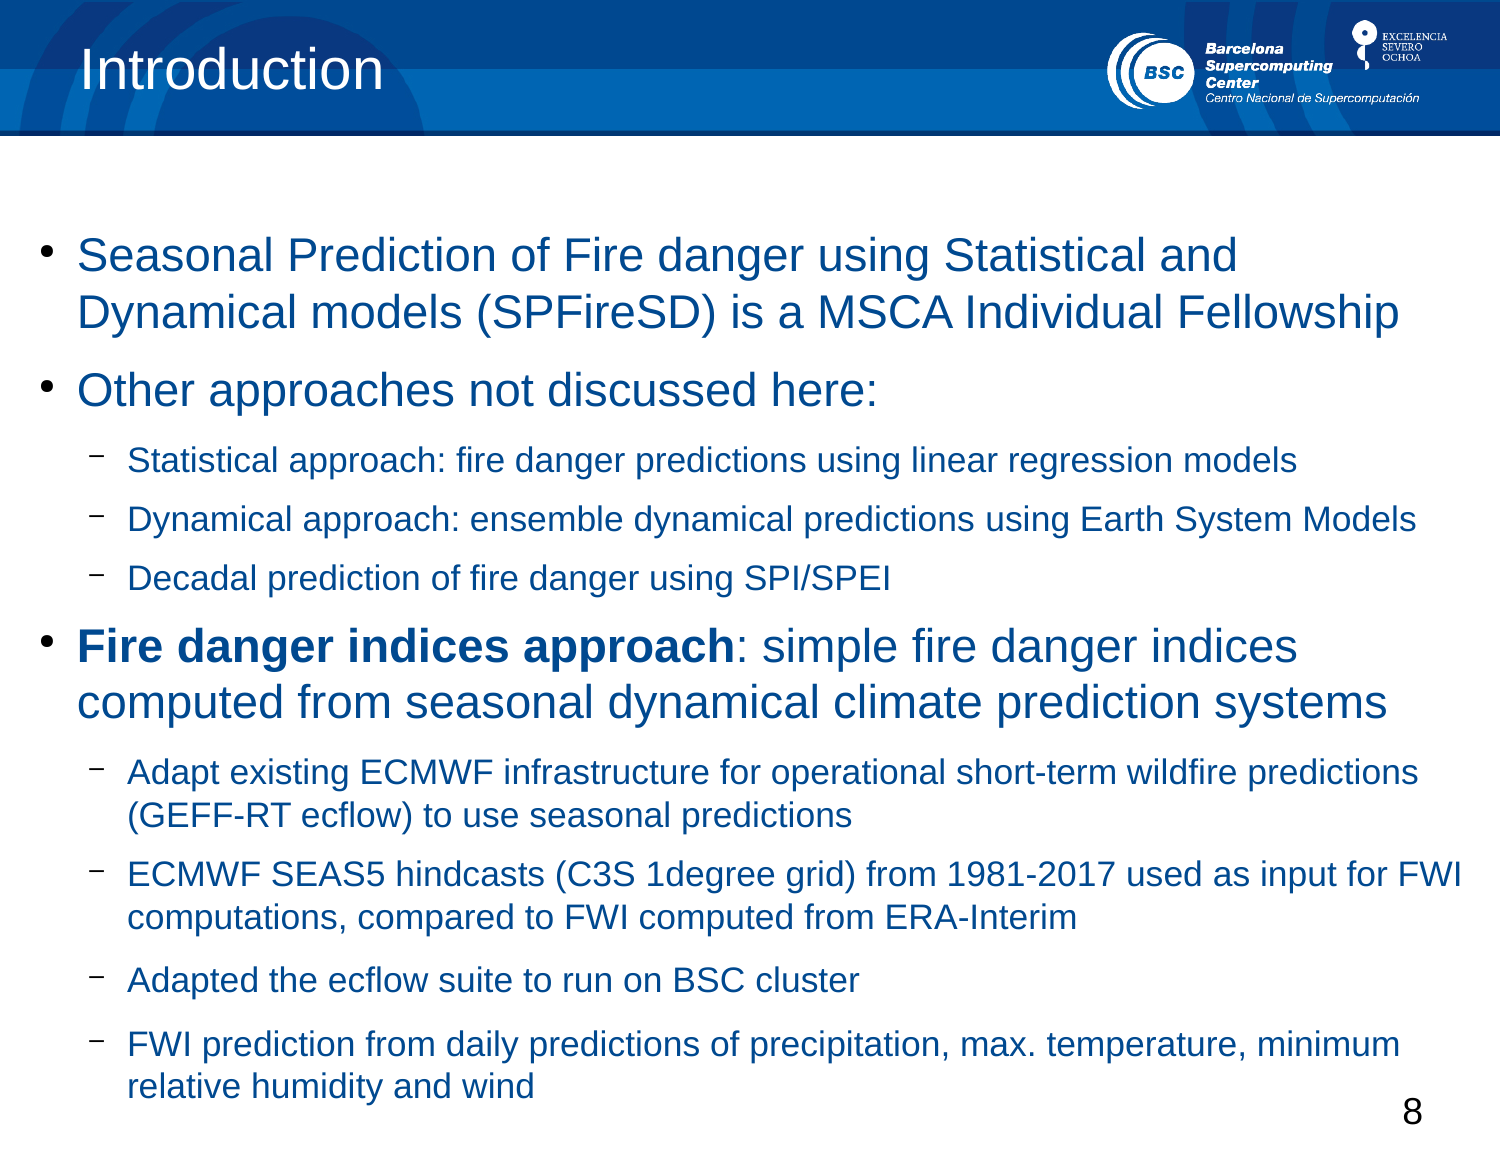

# Introduction
Seasonal Prediction of Fire danger using Statistical and Dynamical models (SPFireSD) is a MSCA Individual Fellowship
Other approaches not discussed here:
Statistical approach: fire danger predictions using linear regression models
Dynamical approach: ensemble dynamical predictions using Earth System Models
Decadal prediction of fire danger using SPI/SPEI
Fire danger indices approach: simple fire danger indices computed from seasonal dynamical climate prediction systems
Adapt existing ECMWF infrastructure for operational short-term wildfire predictions (GEFF-RT ecflow) to use seasonal predictions
ECMWF SEAS5 hindcasts (C3S 1degree grid) from 1981-2017 used as input for FWI computations, compared to FWI computed from ERA-Interim
Adapted the ecflow suite to run on BSC cluster
FWI prediction from daily predictions of precipitation, max. temperature, minimum relative humidity and wind